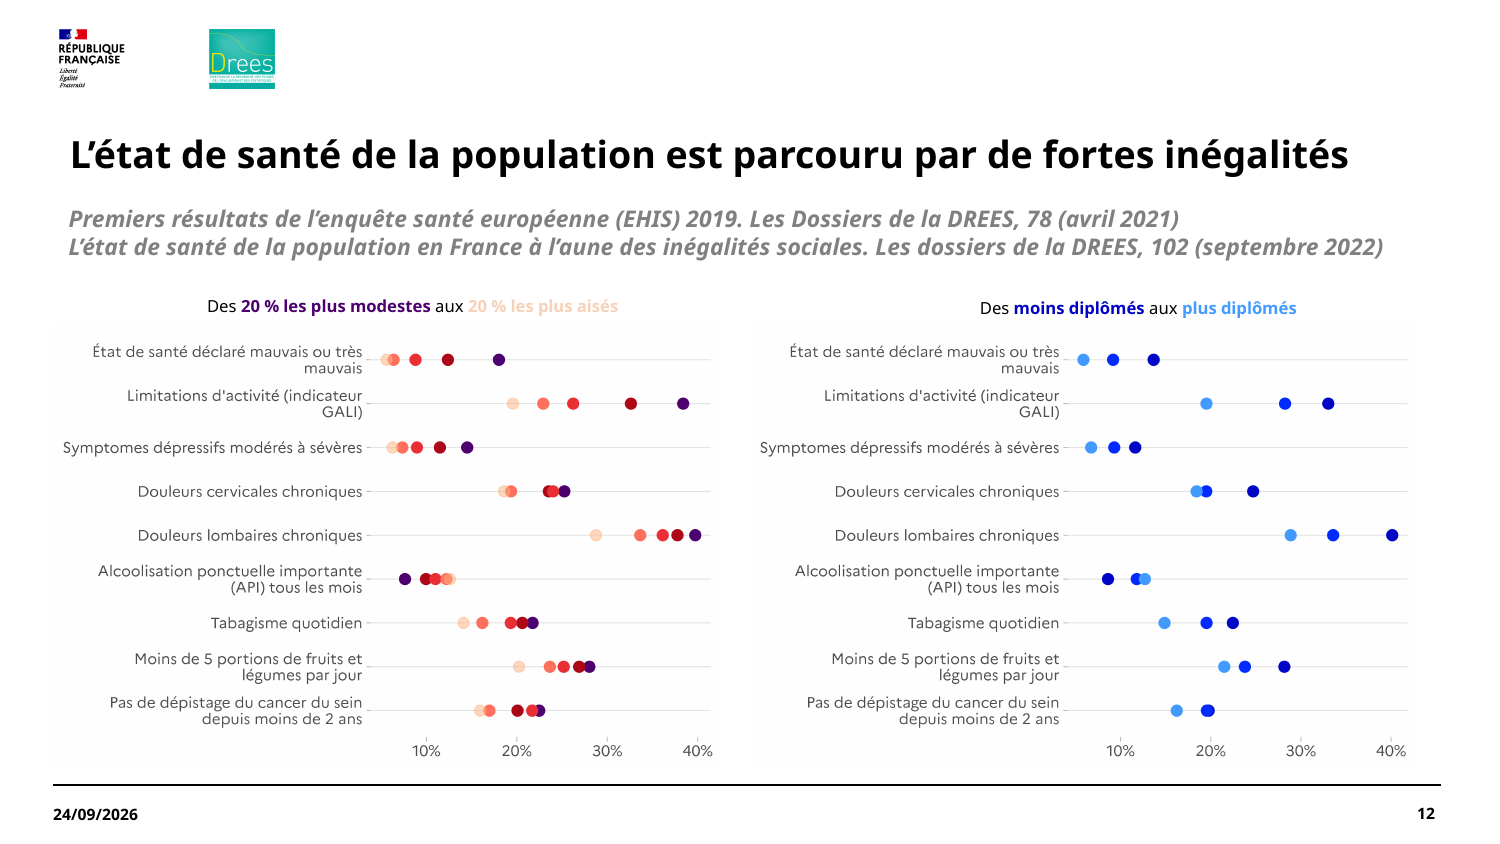

L’état de santé de la population est parcouru par de fortes inégalités
# Premiers résultats de l’enquête santé européenne (EHIS) 2019. Les Dossiers de la DREES, 78 (avril 2021)
L’état de santé de la population en France à l’aune des inégalités sociales. Les dossiers de la DREES, 102 (septembre 2022)
Des 20 % les plus modestes aux 20 % les plus aisés
Des moins diplômés aux plus diplômés
12